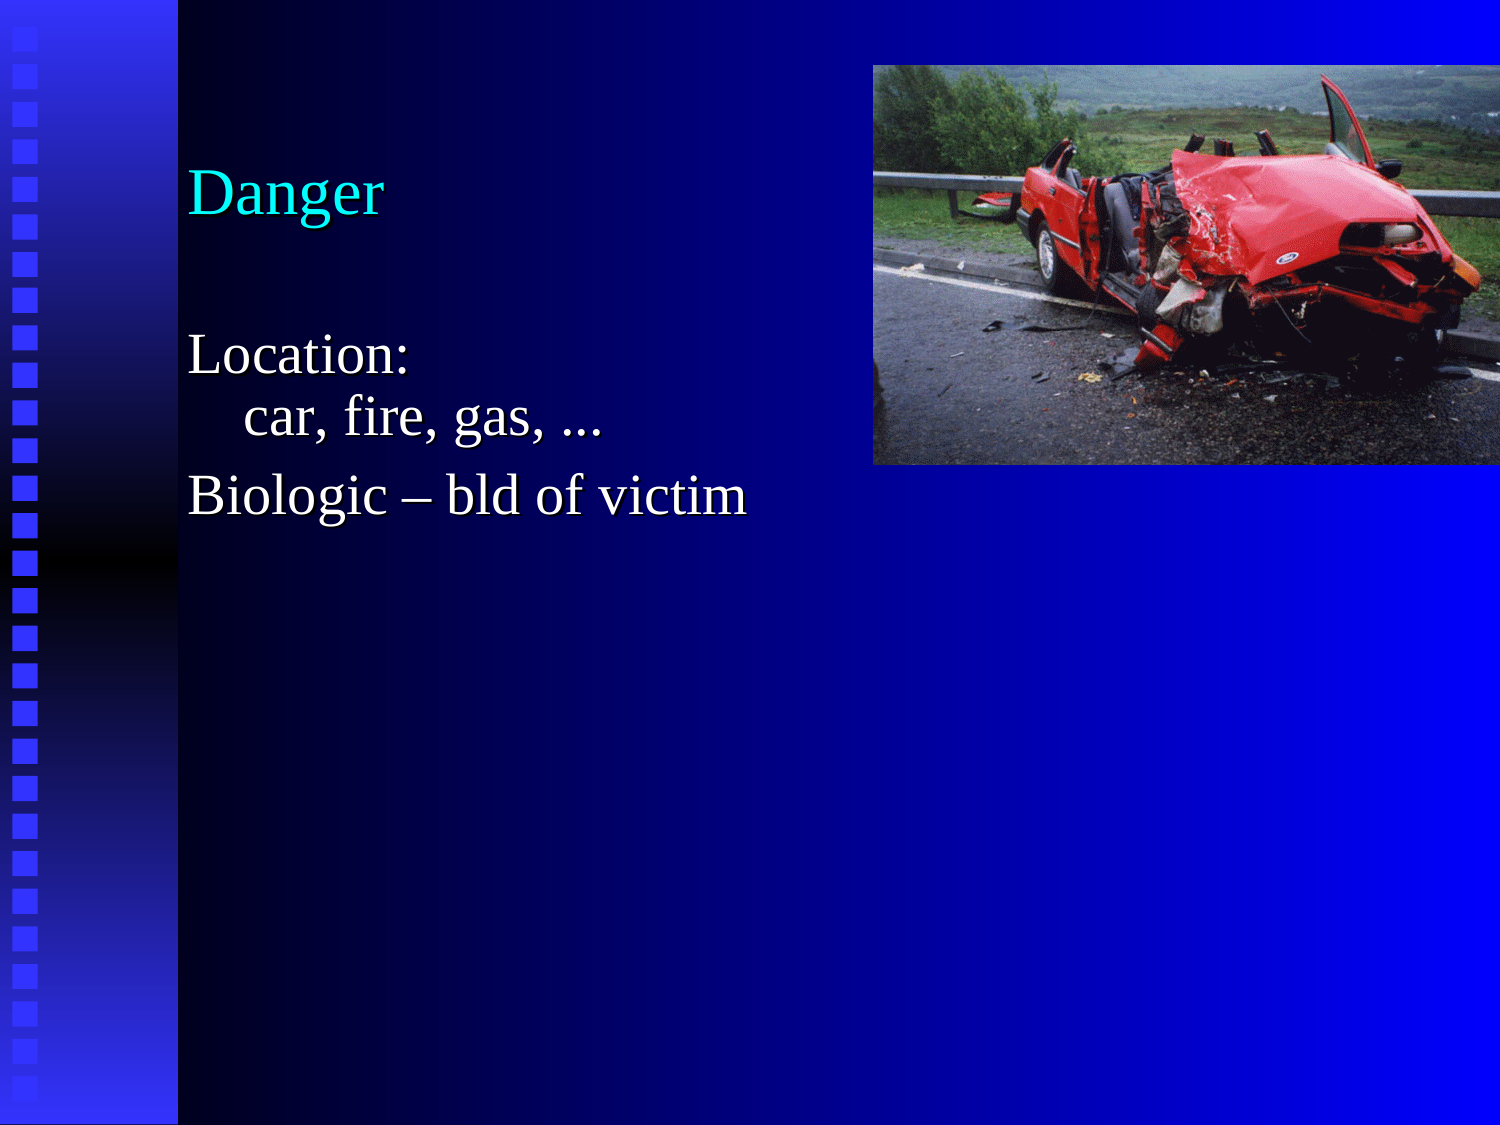

# Danger
Location:
car, fire, gas, ...
Biologic – bld of victim